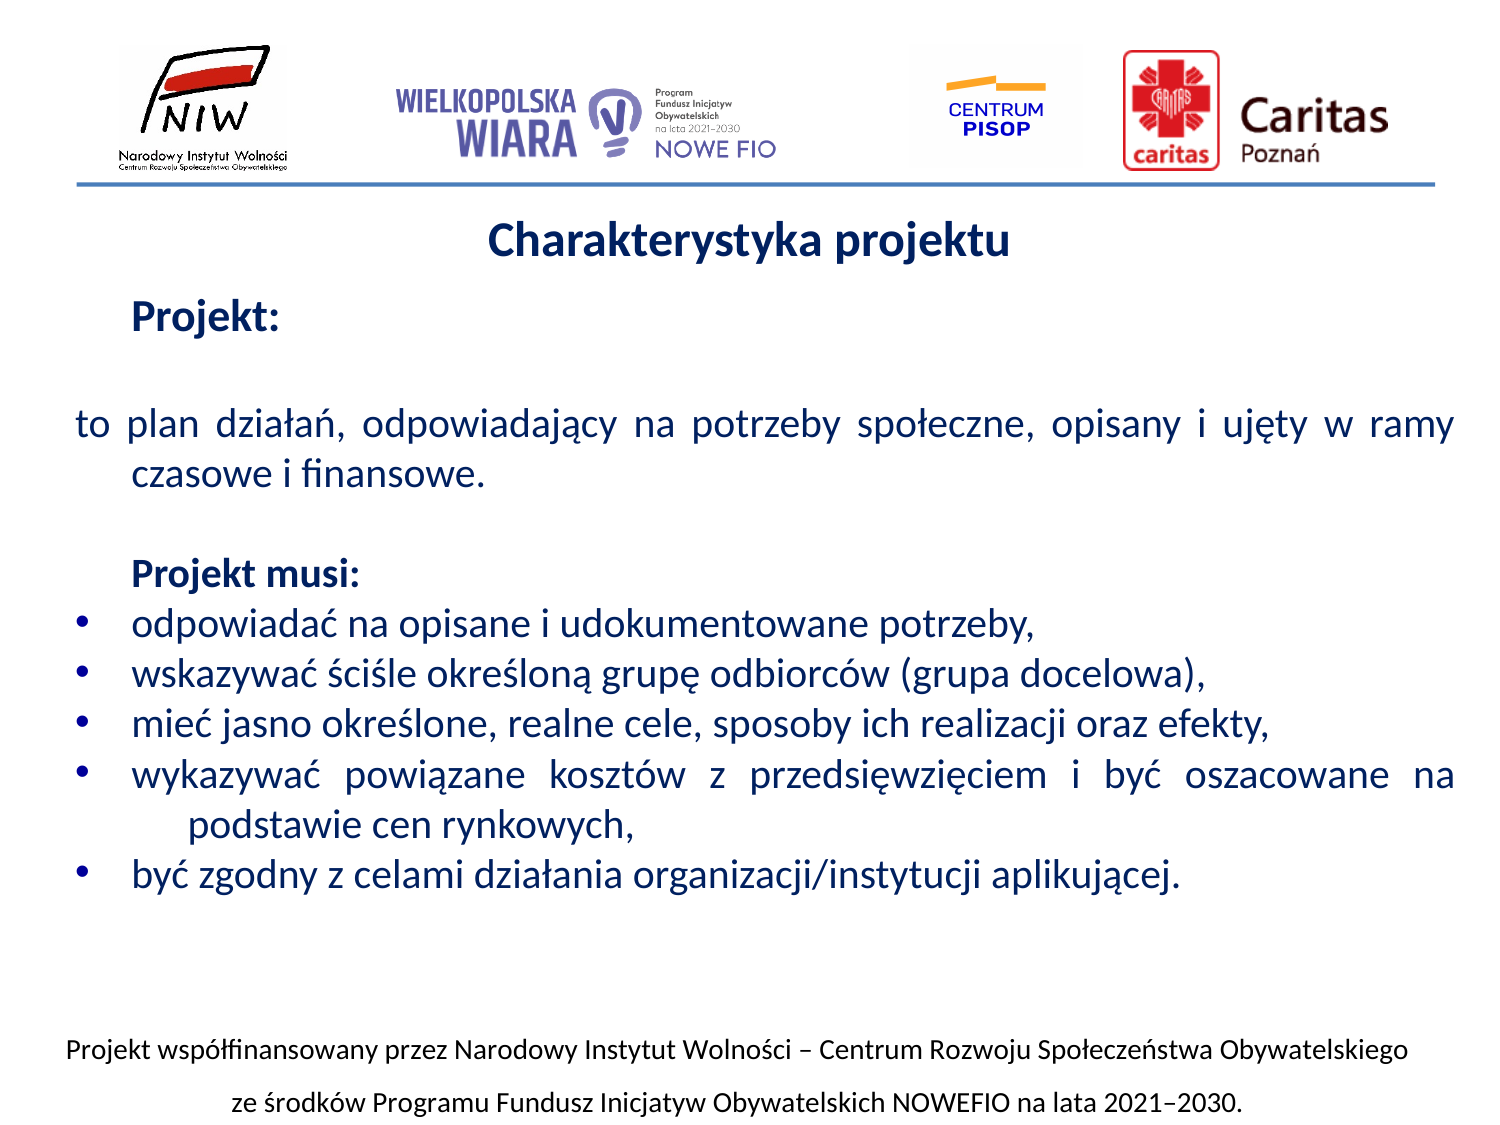

# Charakterystyka projektu
Projekt:
to plan działań, odpowiadający na potrzeby społeczne, opisany i ujęty w ramy czasowe i finansowe.
Projekt musi:
odpowiadać na opisane i udokumentowane potrzeby,
wskazywać ściśle określoną grupę odbiorców (grupa docelowa),
mieć jasno określone, realne cele, sposoby ich realizacji oraz efekty,
wykazywać powiązane kosztów z przedsięwzięciem i być oszacowane na podstawie cen rynkowych,
być zgodny z celami działania organizacji/instytucji aplikującej.